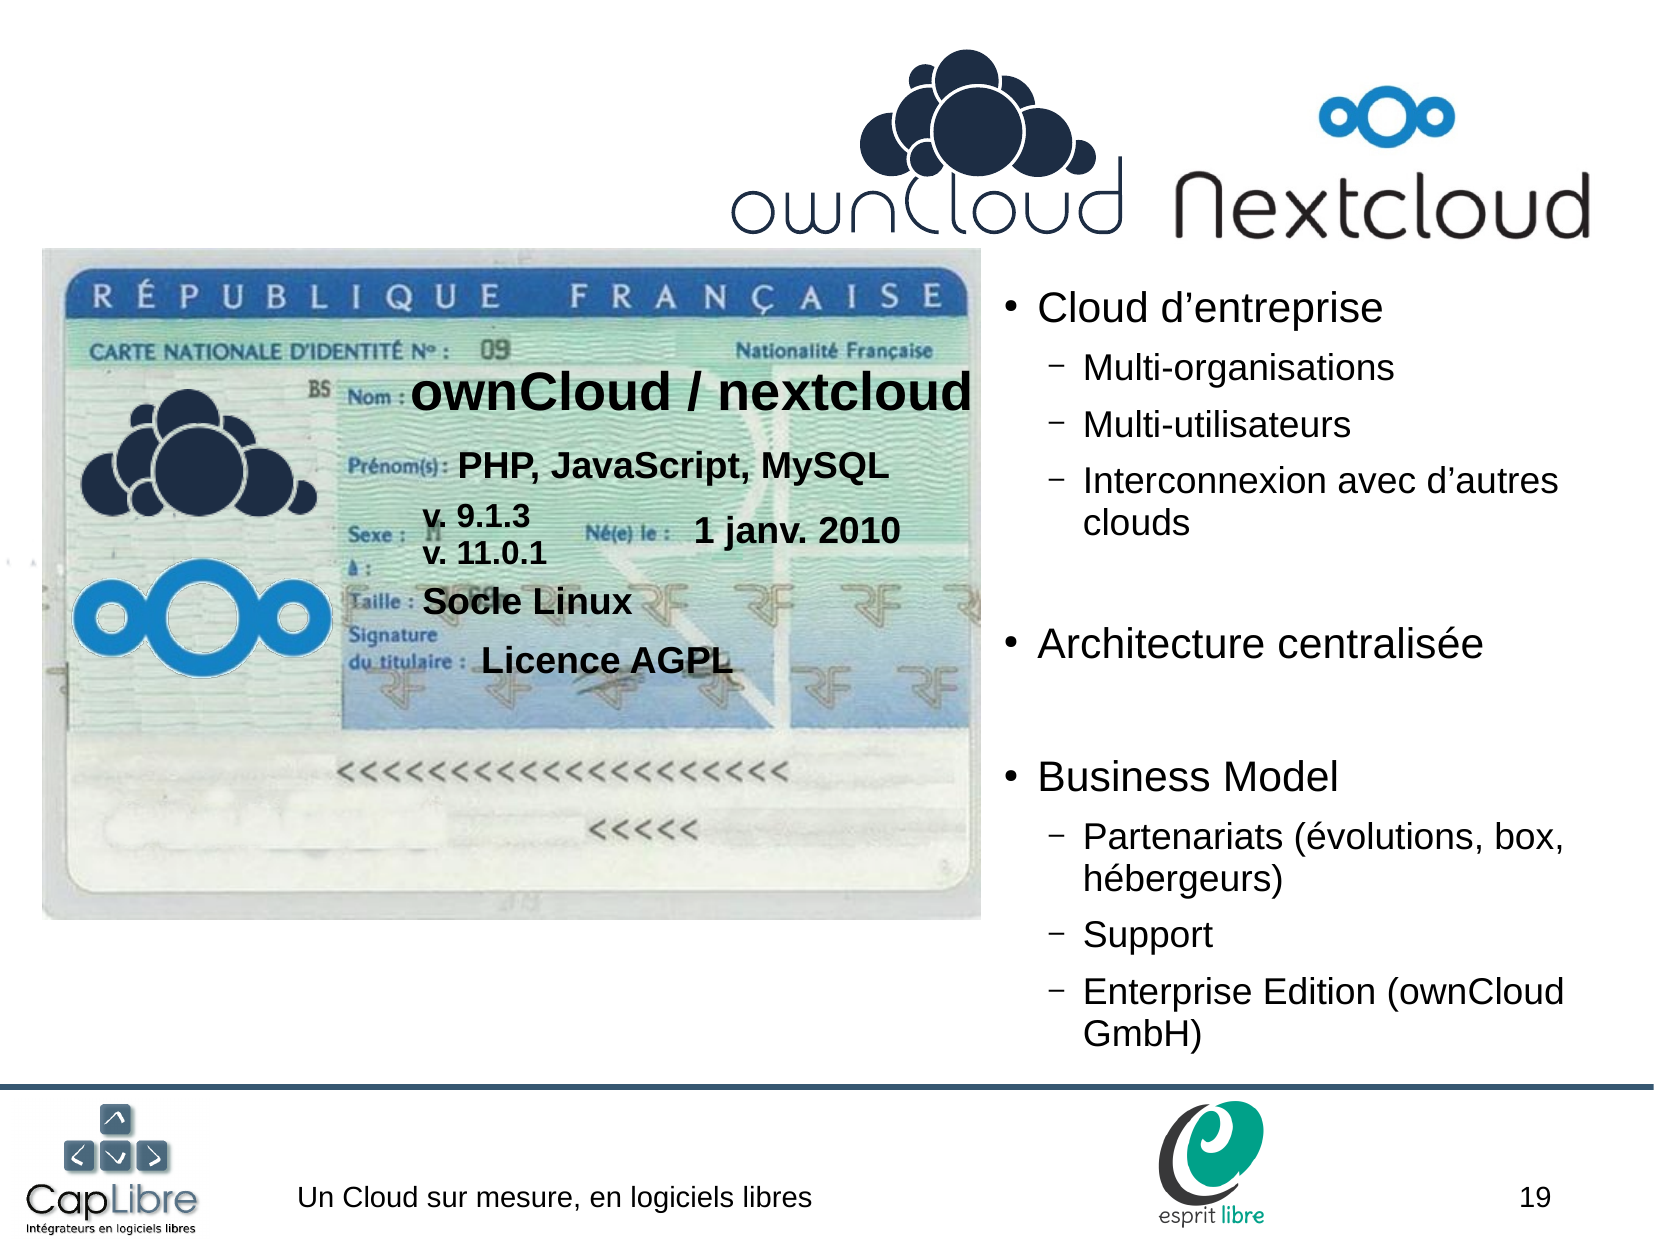

# Cloud d’entreprise
Multi-organisations
Multi-utilisateurs
Interconnexion avec d’autres clouds
Architecture centralisée
Business Model
Partenariats (évolutions, box, hébergeurs)
Support
Enterprise Edition (ownCloud GmbH)
ownCloud / nextcloud
PHP, JavaScript, MySQL
v. 9.1.3
v. 11.0.1
1 janv. 2010
Socle Linux
Licence AGPL
Un Cloud sur mesure, en logiciels libres